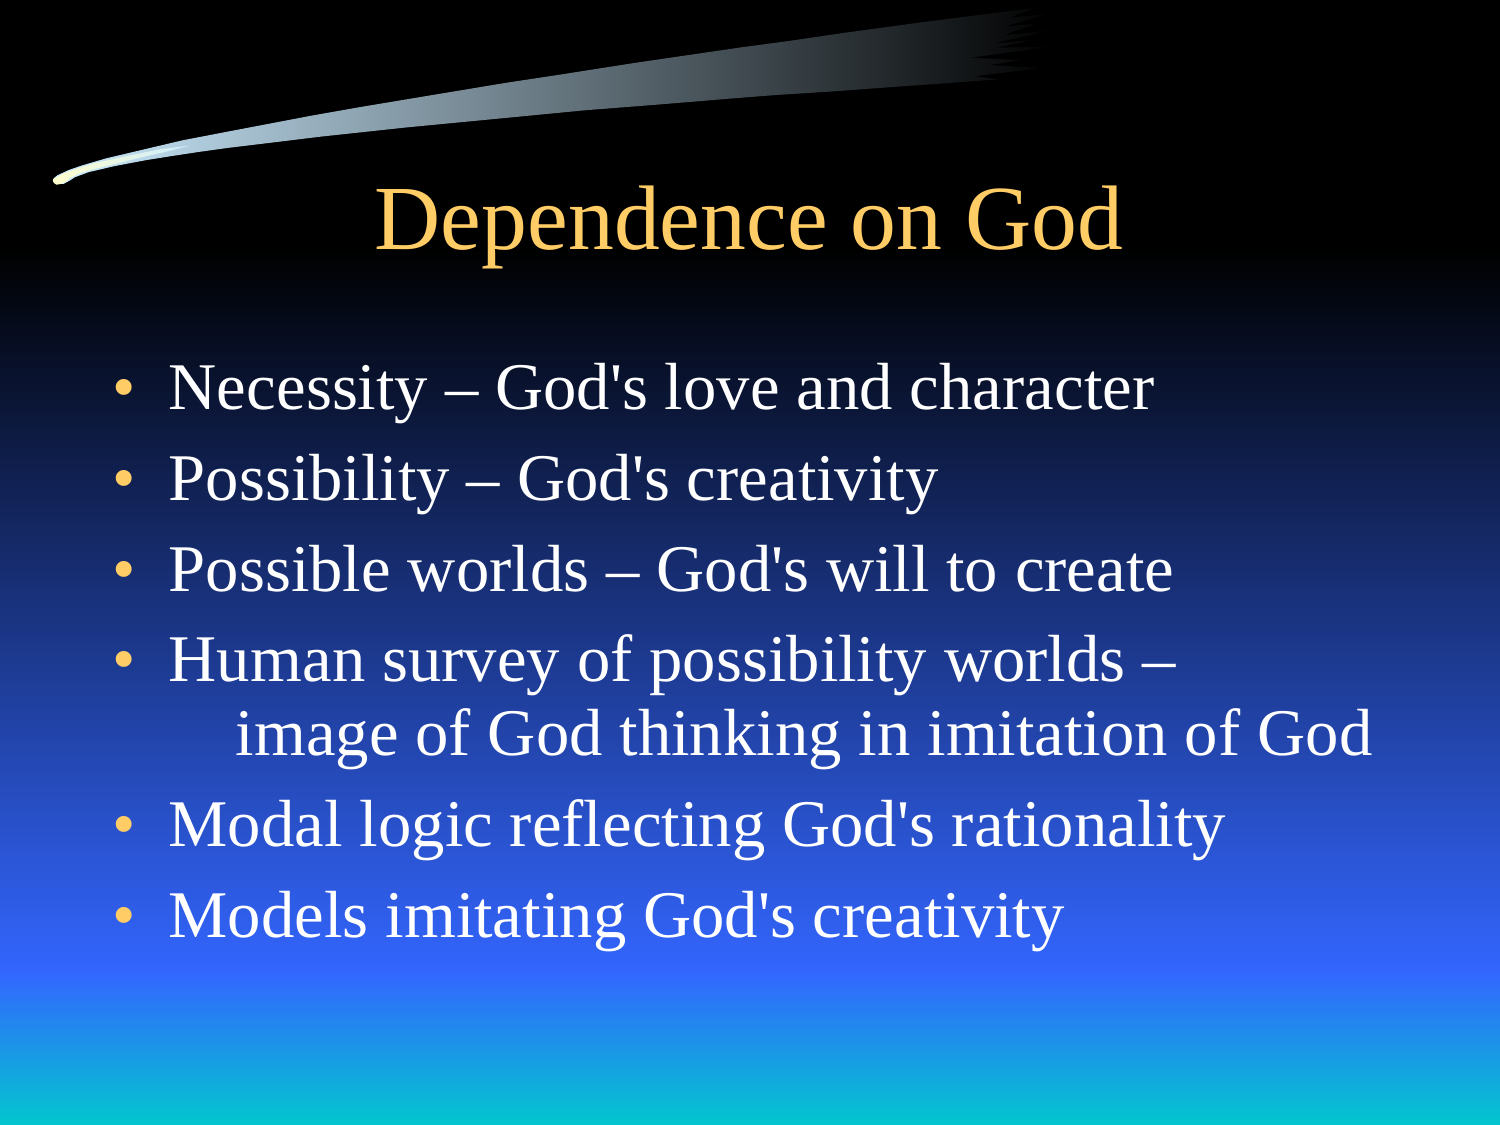

# Dependence on God
Necessity – God's love and character
Possibility – God's creativity
Possible worlds – God's will to create
Human survey of possibility worlds –
 image of God thinking in imitation of God
Modal logic reflecting God's rationality
Models imitating God's creativity